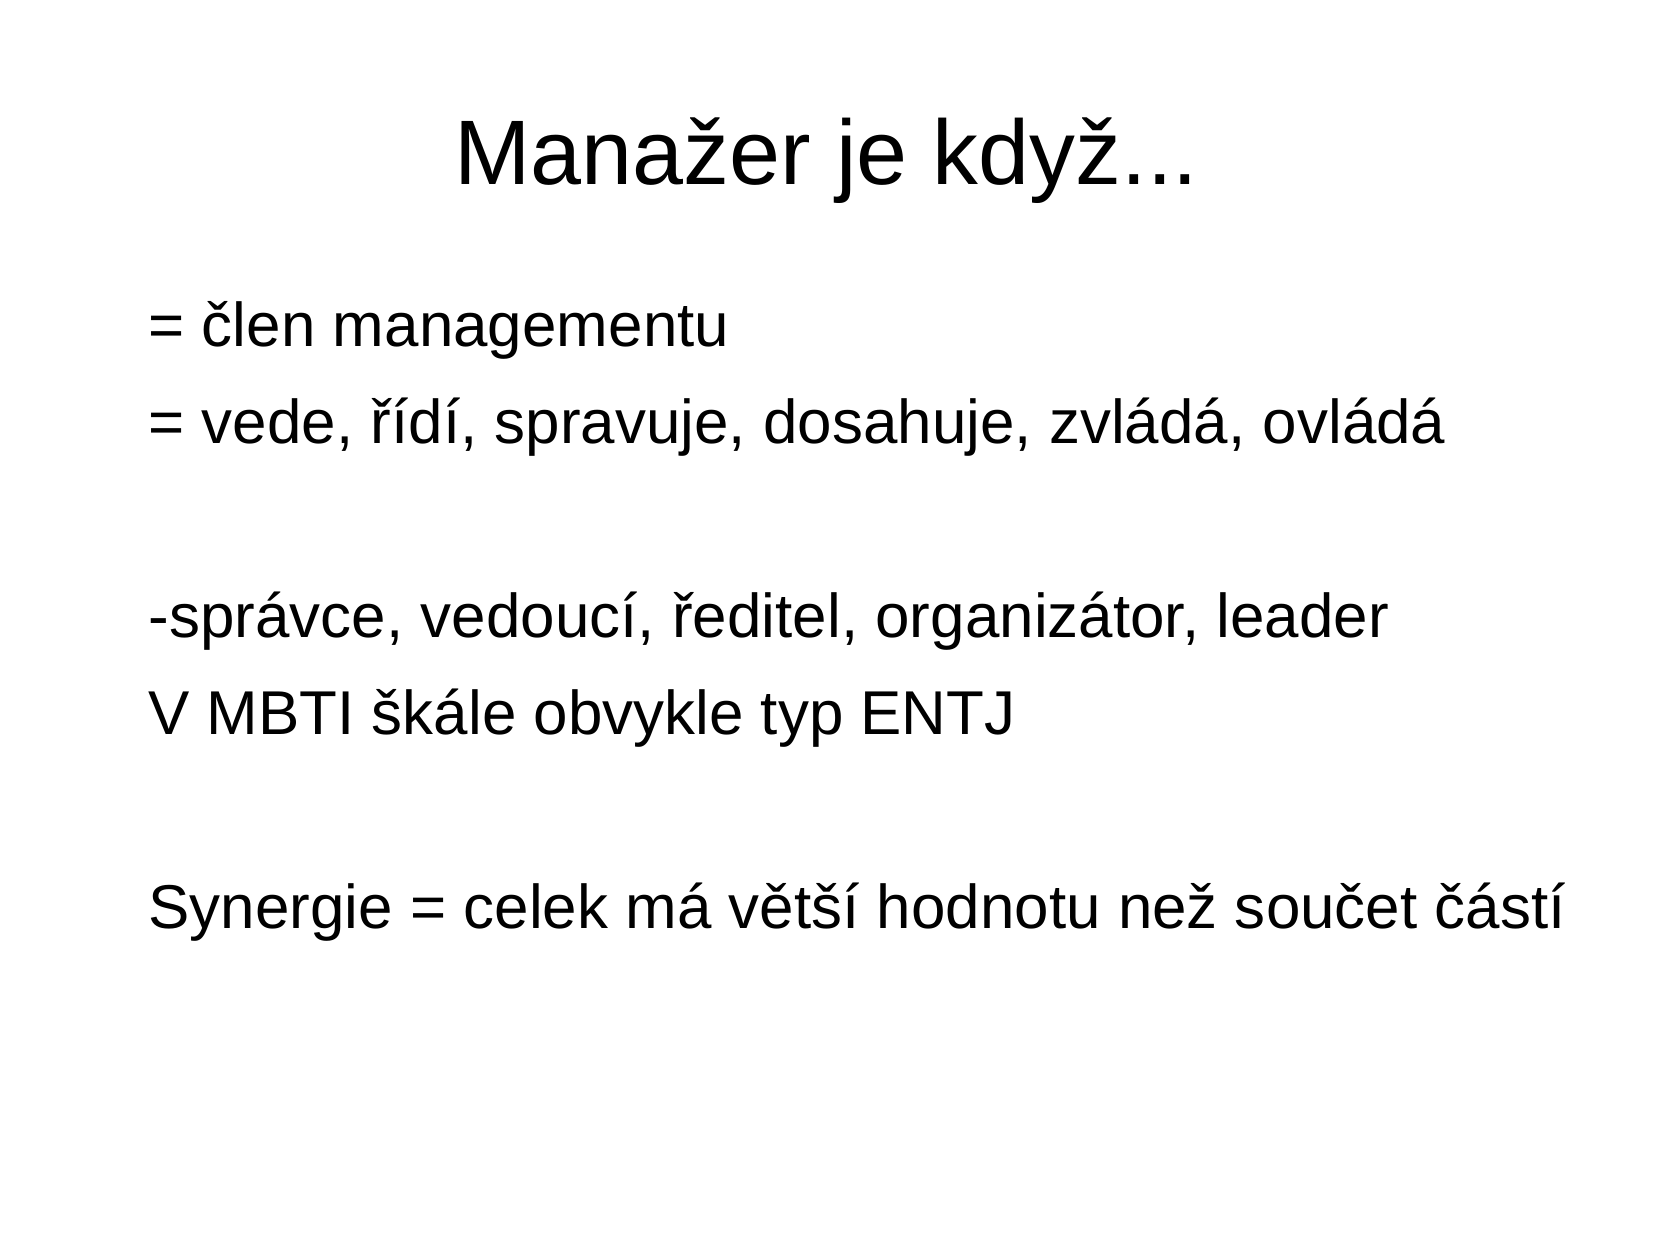

# Manažer je když...
= člen managementu
= vede, řídí, spravuje, dosahuje, zvládá, ovládá
-správce, vedoucí, ředitel, organizátor, leader
V MBTI škále obvykle typ ENTJ
Synergie = celek má větší hodnotu než součet částí